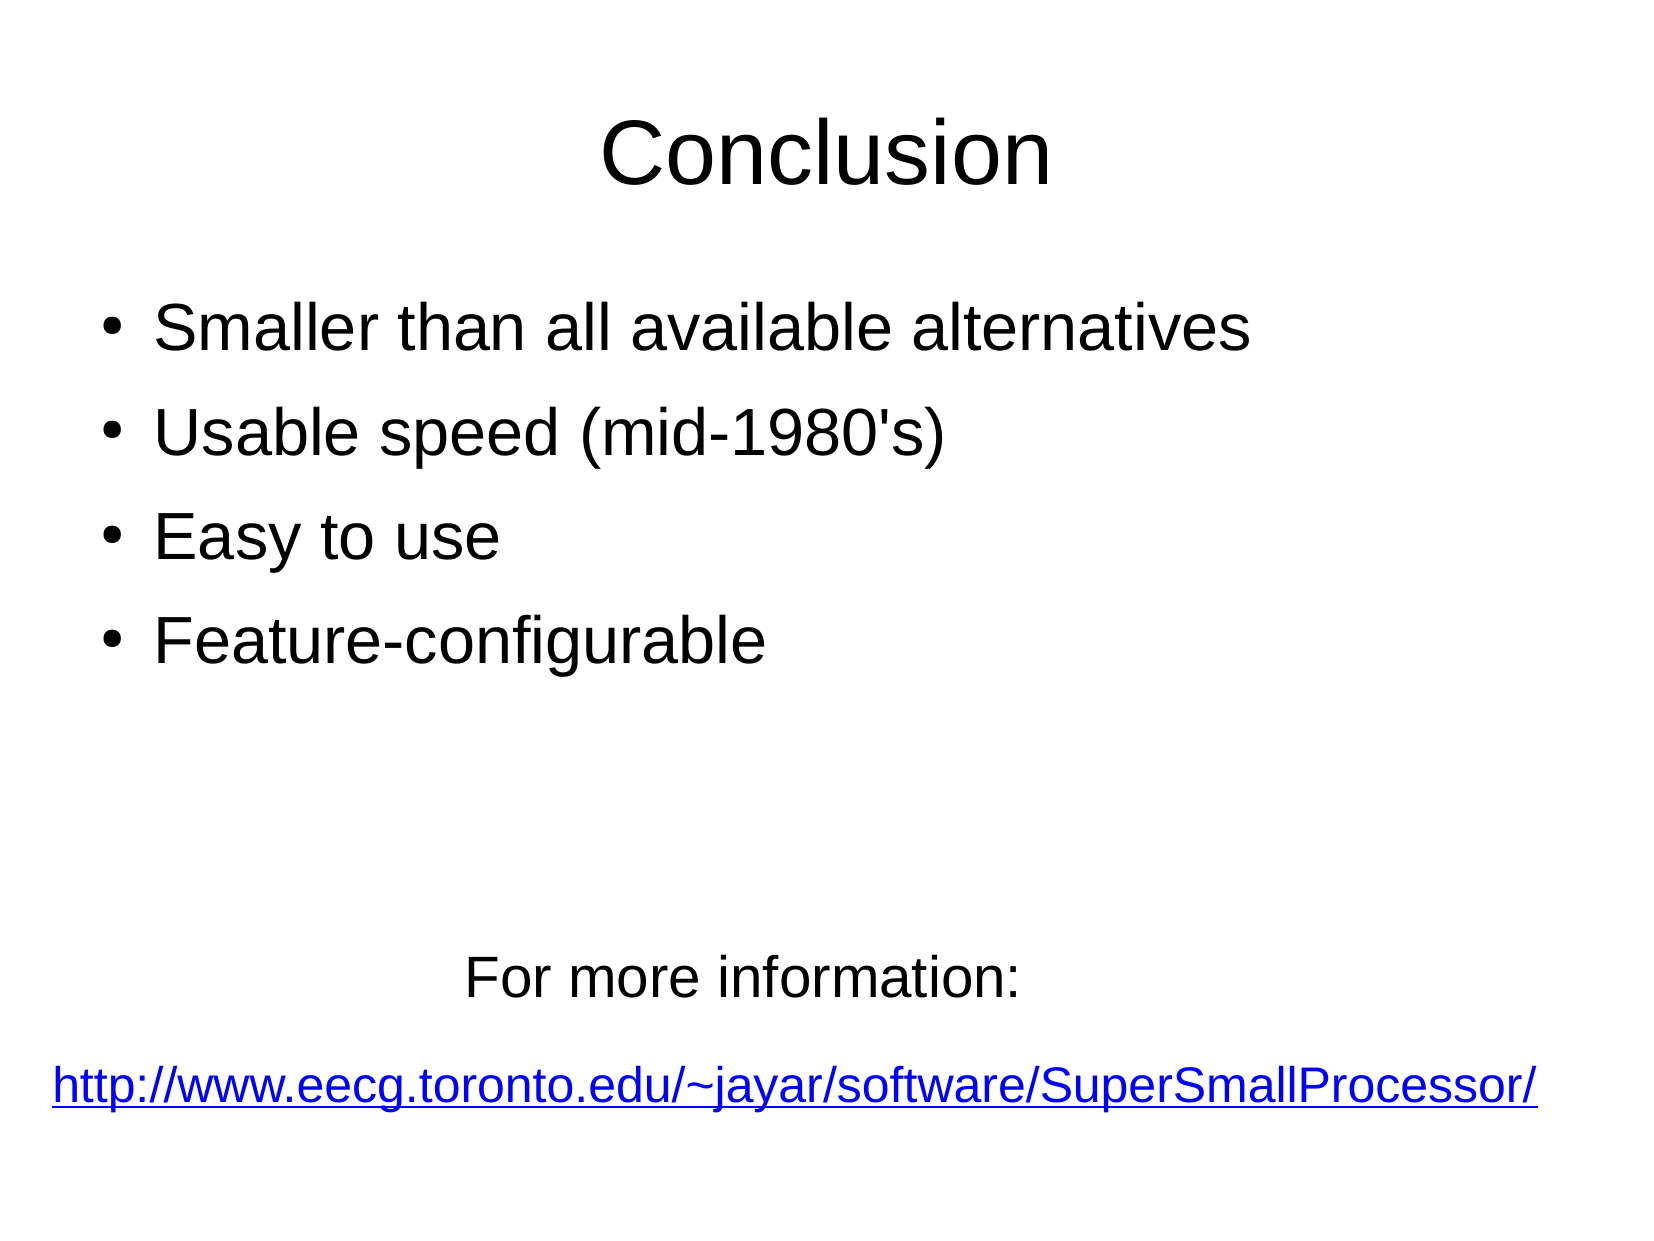

# Conclusion
Smaller than all available alternatives
Usable speed (mid-1980's)
Easy to use
Feature-configurable
For more information:
http://www.eecg.toronto.edu/~jayar/software/SuperSmallProcessor/